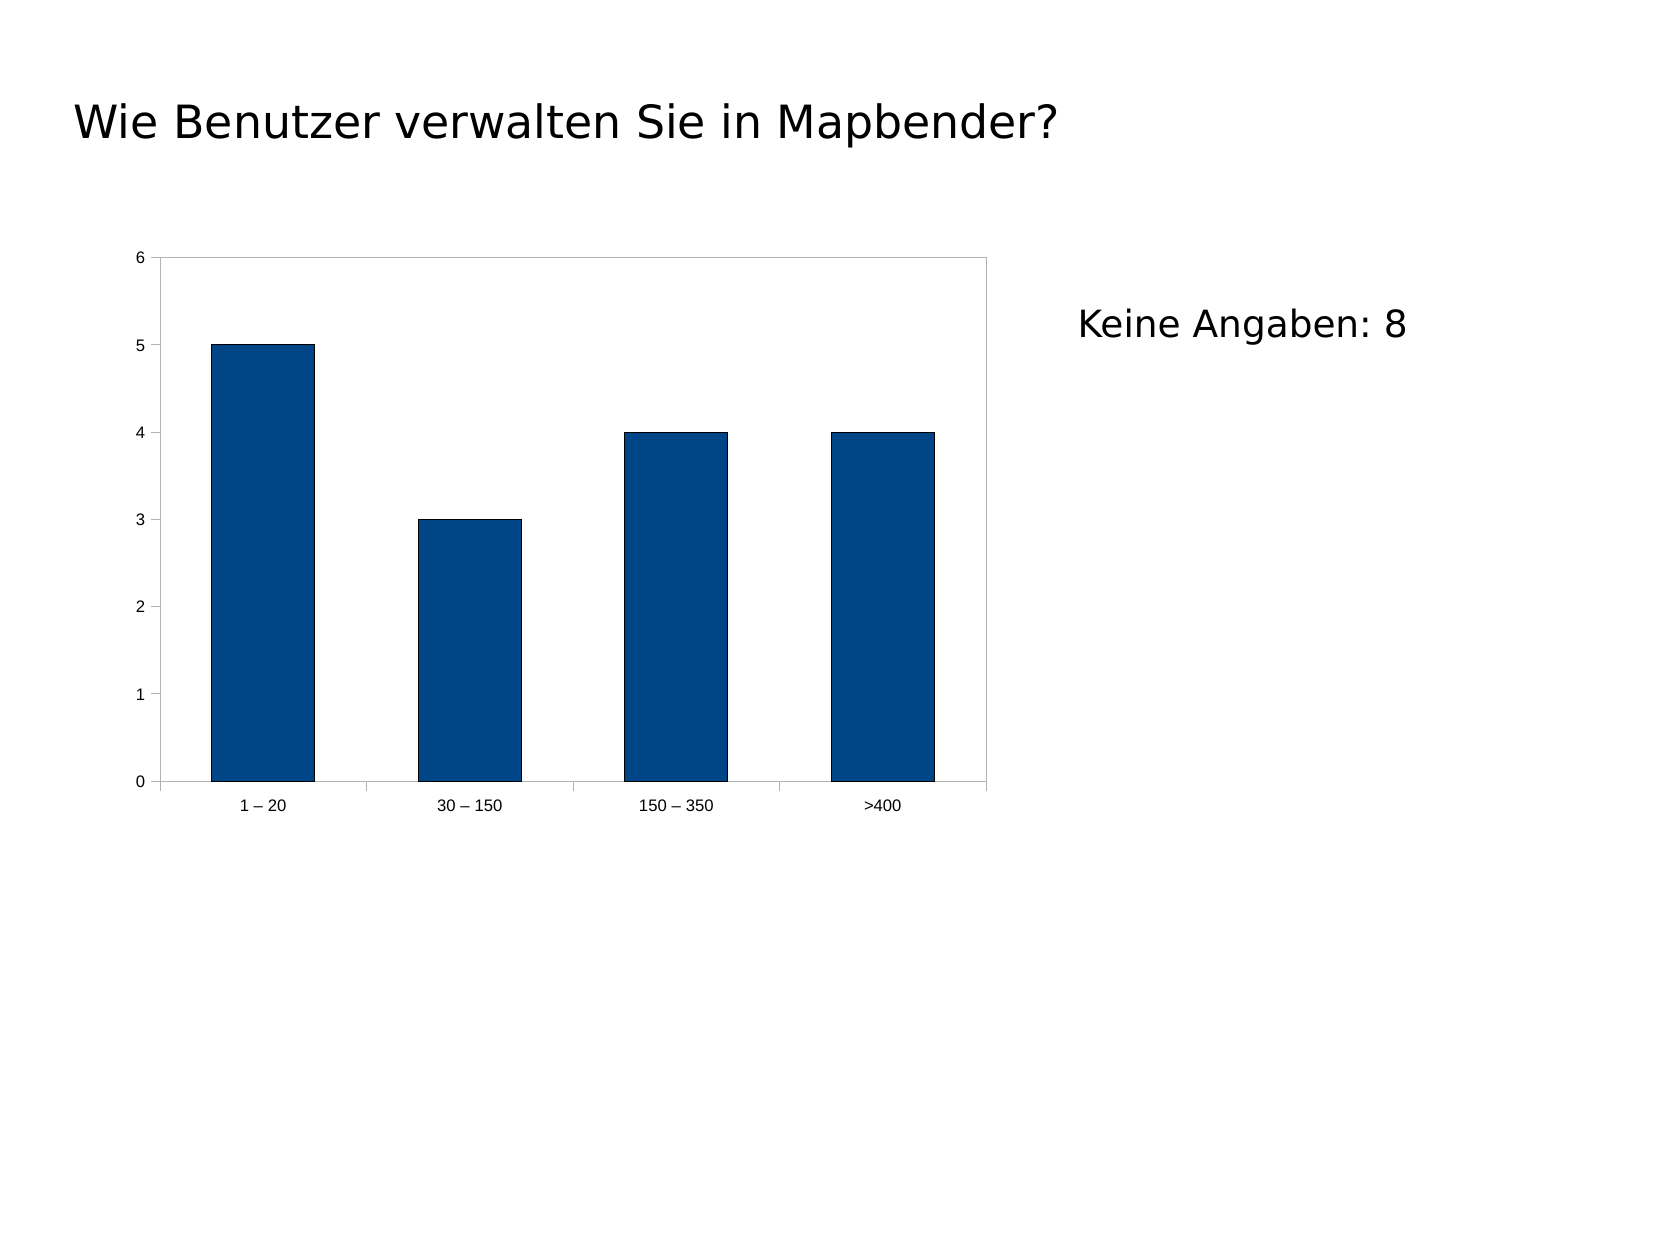

Wie Benutzer verwalten Sie in Mapbender?
### Chart
| Category | Zeile 127 |
|---|---|
| 1 – 20 | 5.0 |
| 30 – 150 | 3.0 |
| 150 – 350 | 4.0 |
| >400 | 4.0 |Keine Angaben: 8